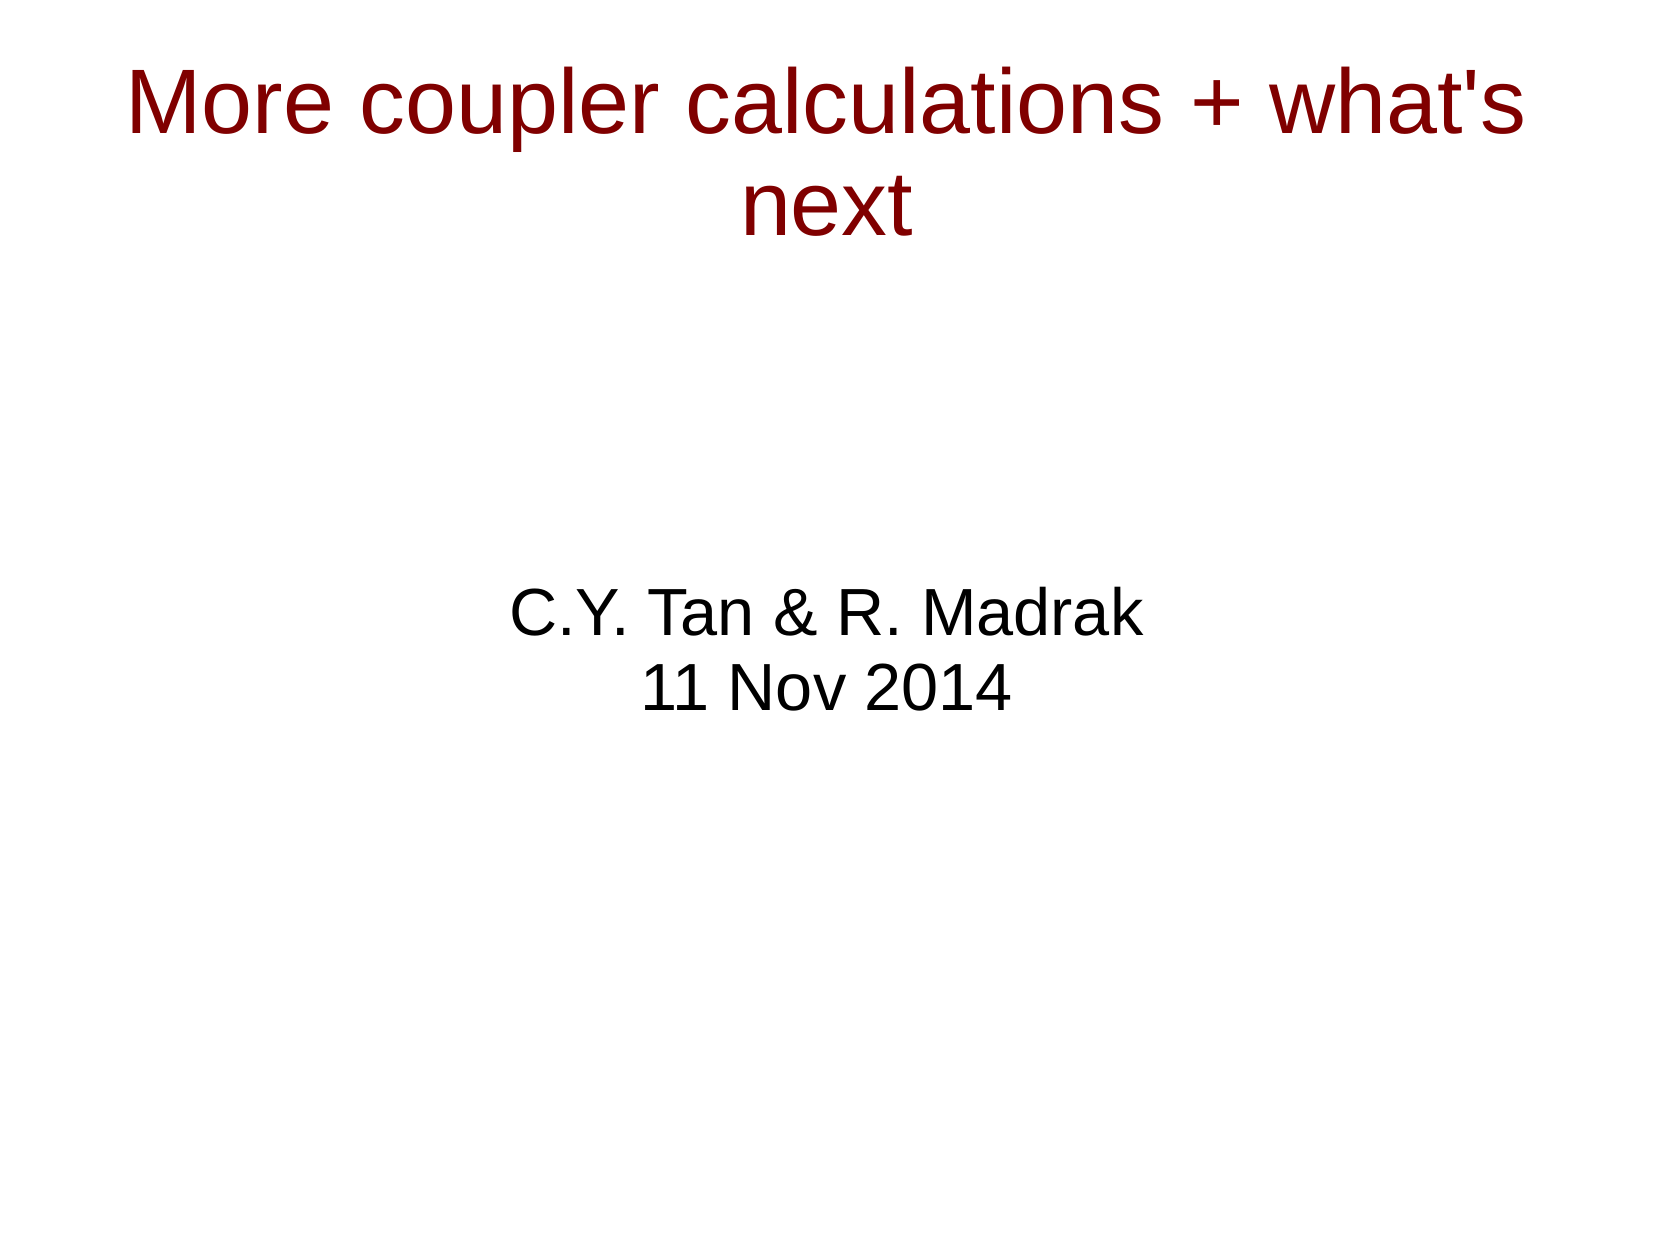

# More coupler calculations + what's next
C.Y. Tan & R. Madrak
11 Nov 2014